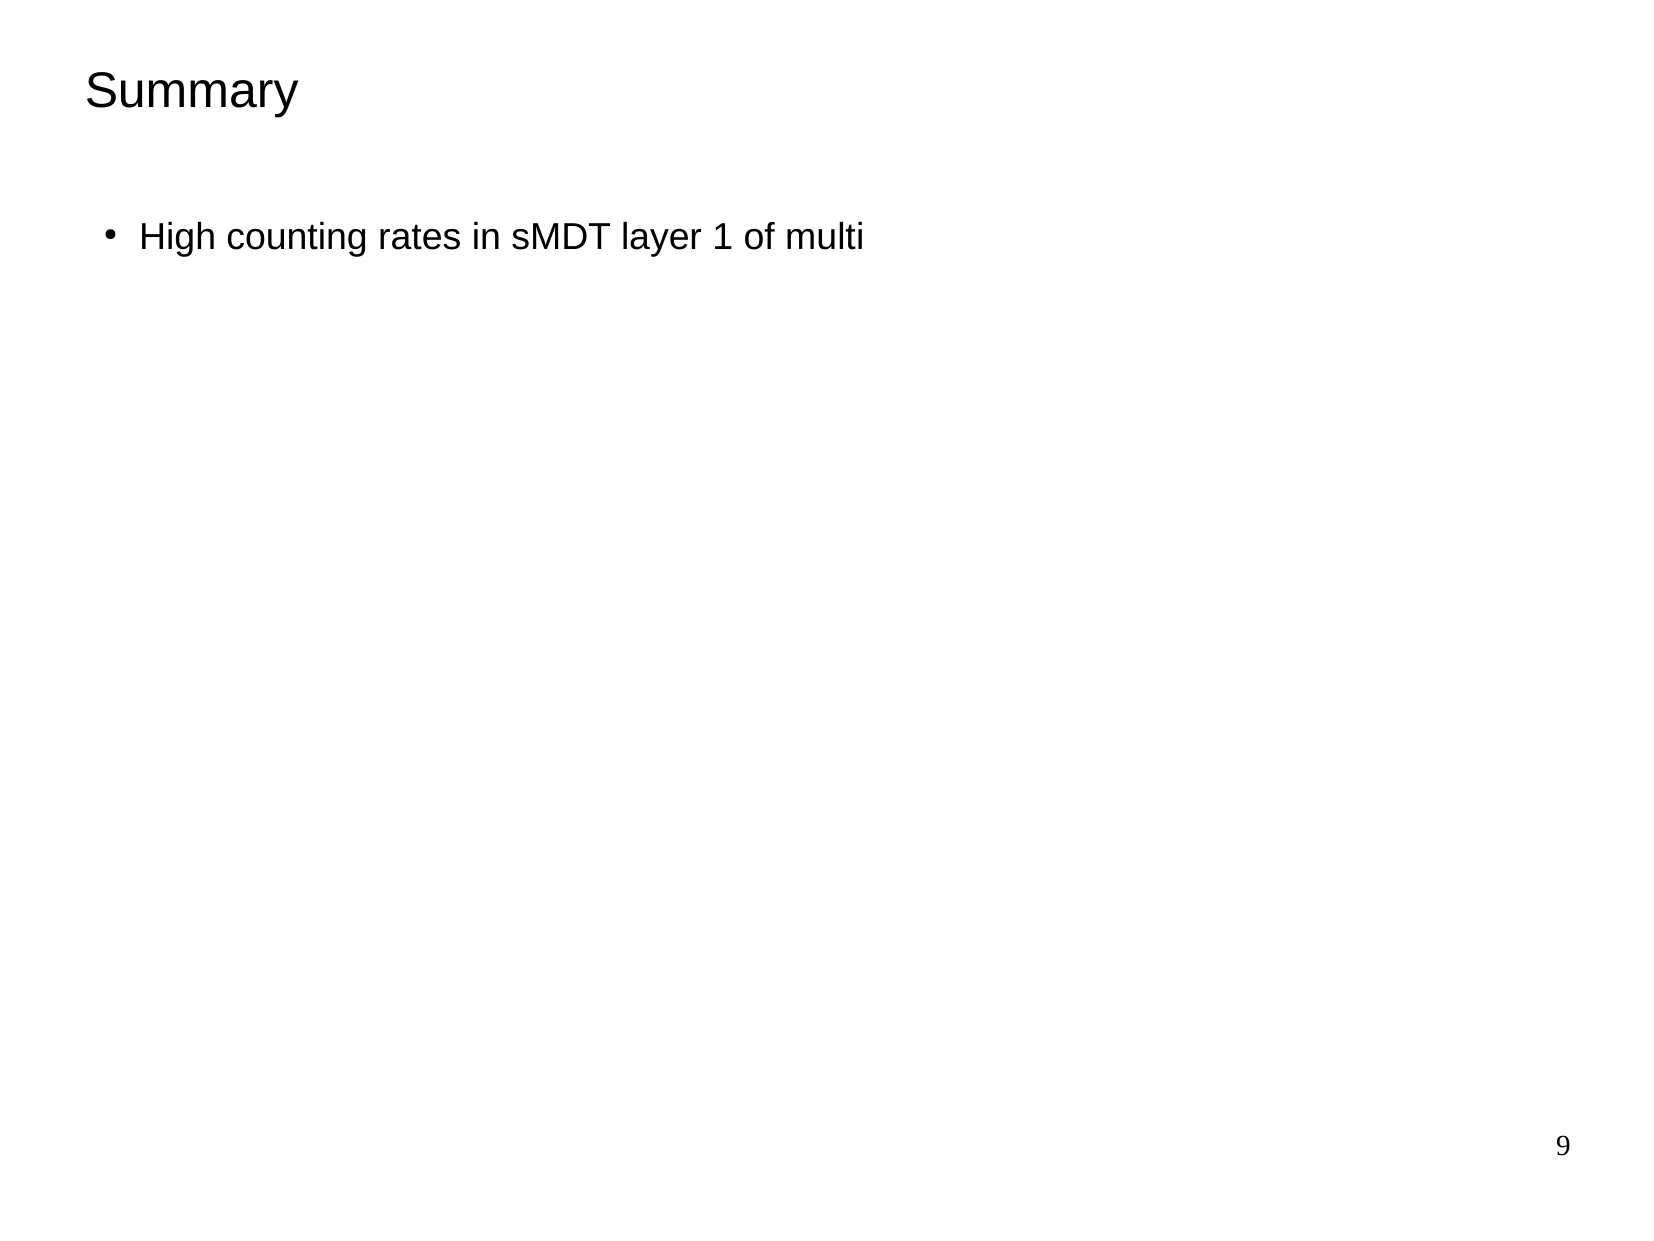

Summary
High counting rates in sMDT layer 1 of multi
9